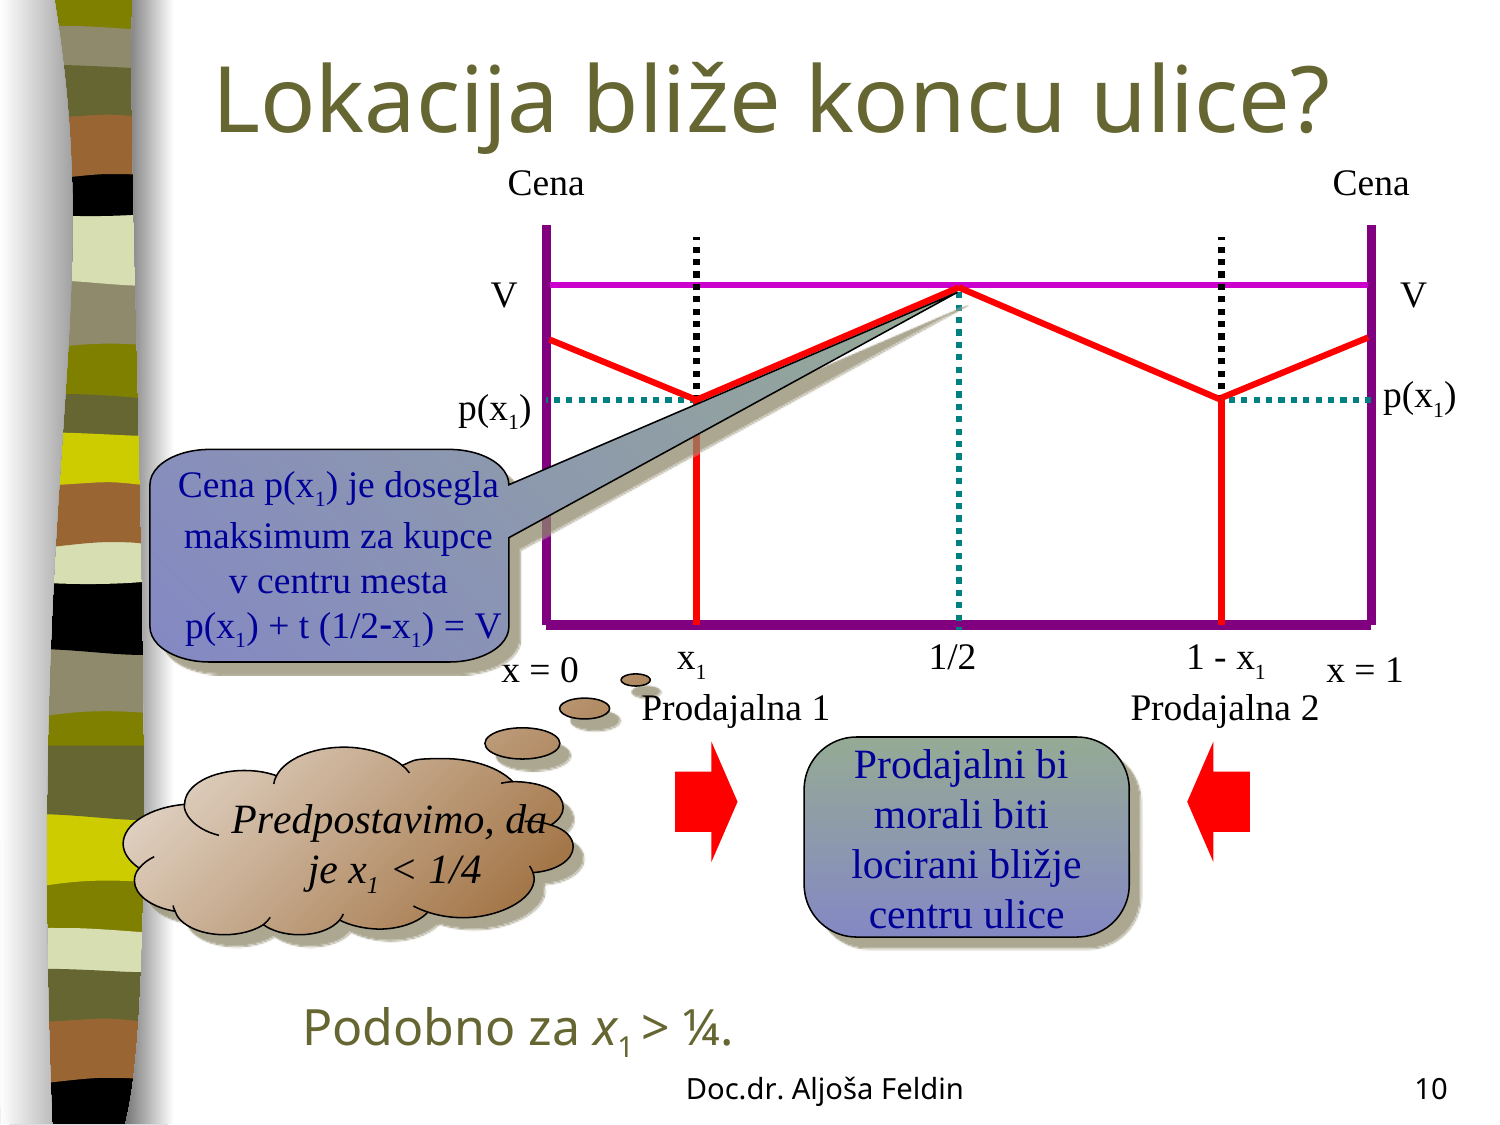

# Lokacija bliže koncu ulice?
Cena
Cena
V
V
p(x1)
p(x1)
Cena p(x1) je dosegla
maksimum za kupce
v centru mesta
p(x1) + t (1/2x1) = V
x1
1/2
1 - x1
x = 0
x = 1
Prodajalna 1
Prodajalna 2
Prodajalni bi
morali biti
locirani bližje
centru ulice
Predpostavimo, da
je x1 < 1/4
Podobno za x1 > ¼.
Doc.dr. Aljoša Feldin